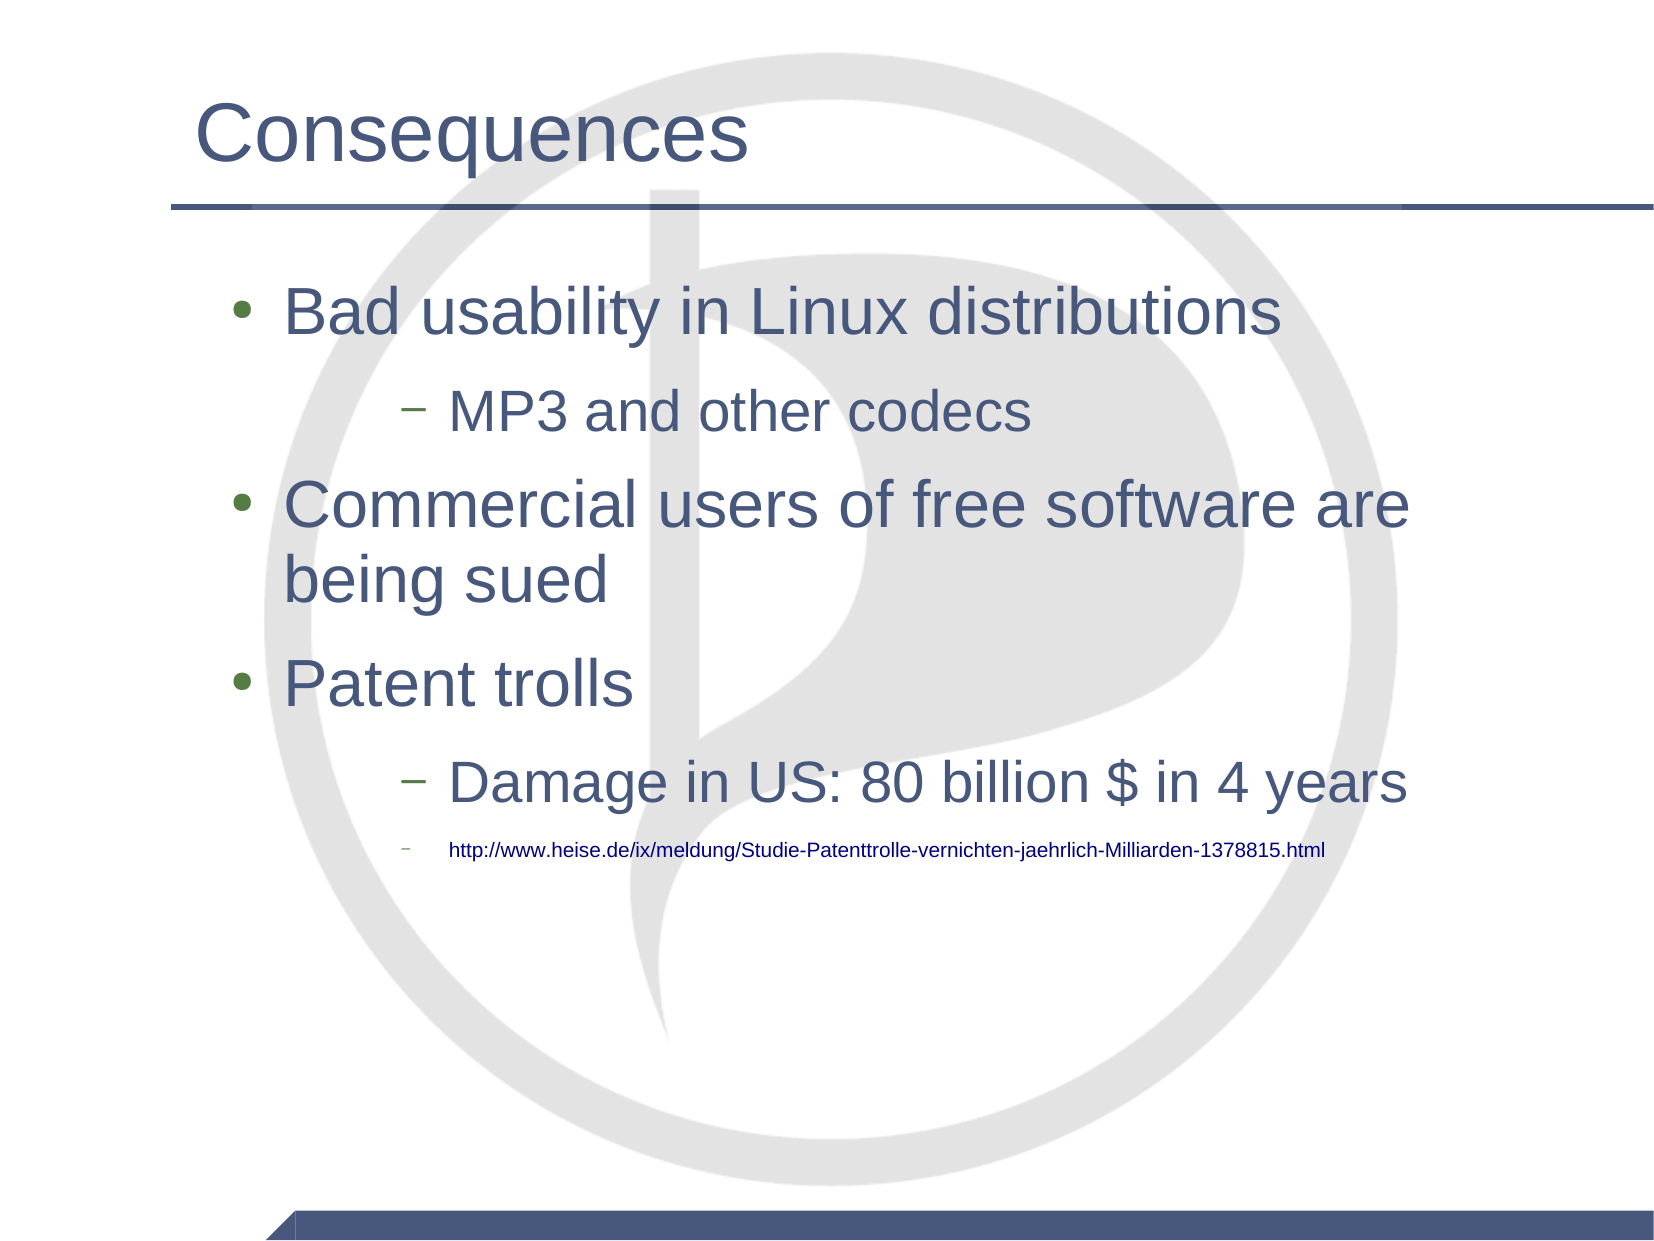

# Consequences
Bad usability in Linux distributions
MP3 and other codecs
Commercial users of free software are being sued
Patent trolls
Damage in US: 80 billion $ in 4 years
http://www.heise.de/ix/meldung/Studie-Patenttrolle-vernichten-jaehrlich-Milliarden-1378815.html